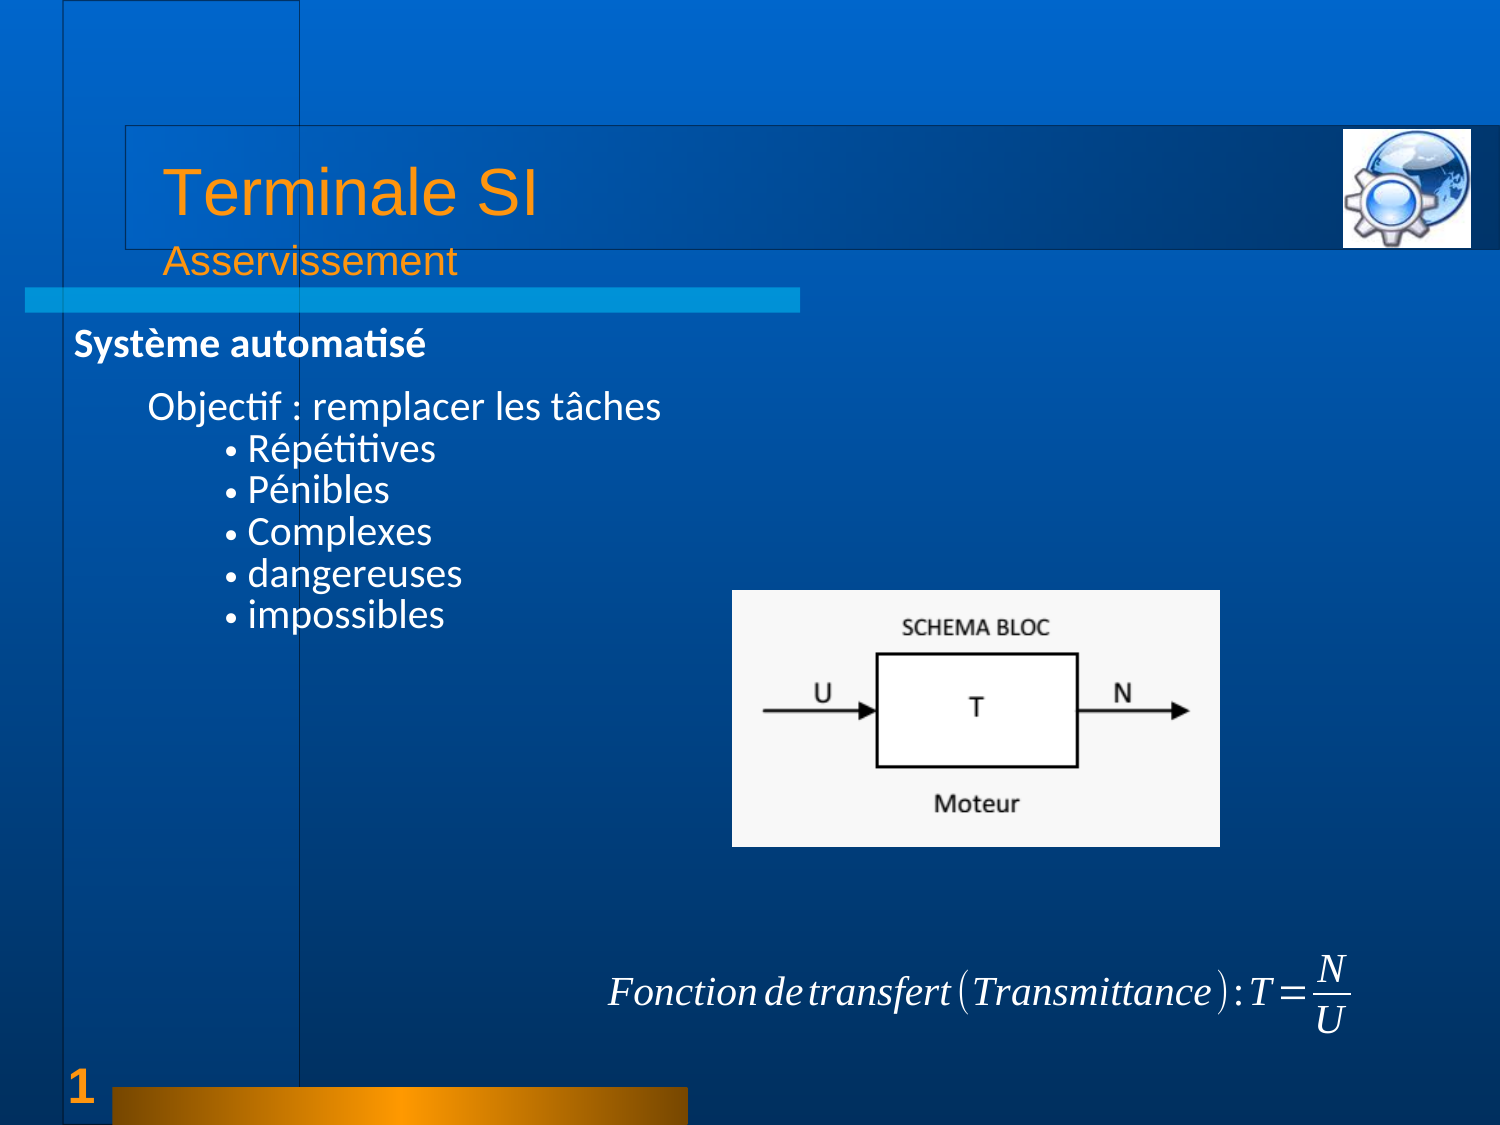

Système automatisé
	Objectif : remplacer les tâches
 Répétitives
 Pénibles
 Complexes
 dangereuses
 impossibles
									Modèle de la « boite noire »